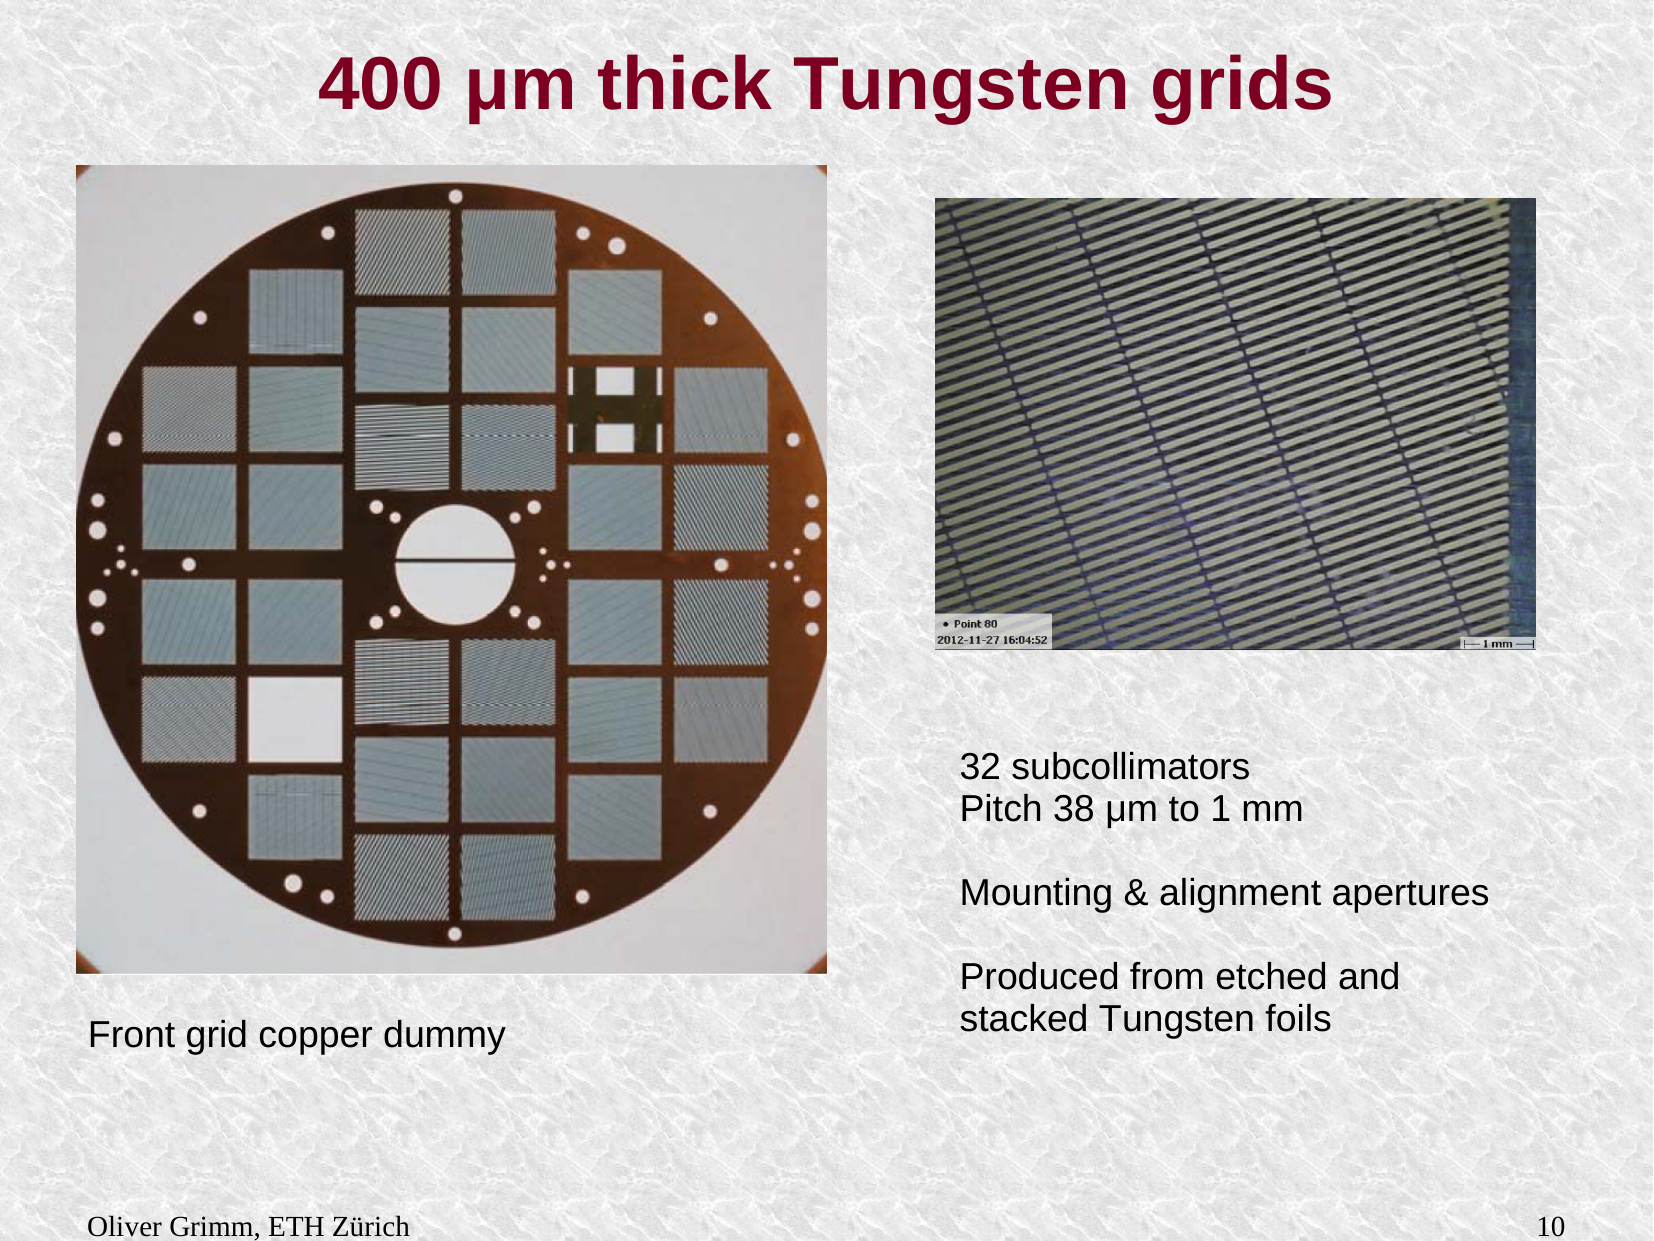

# 400 μm thick Tungsten grids
32 subcollimators
Pitch 38 μm to 1 mm
Mounting & alignment apertures
Produced from etched and
stacked Tungsten foils
Front grid copper dummy
Oliver Grimm, ETH Zürich
10